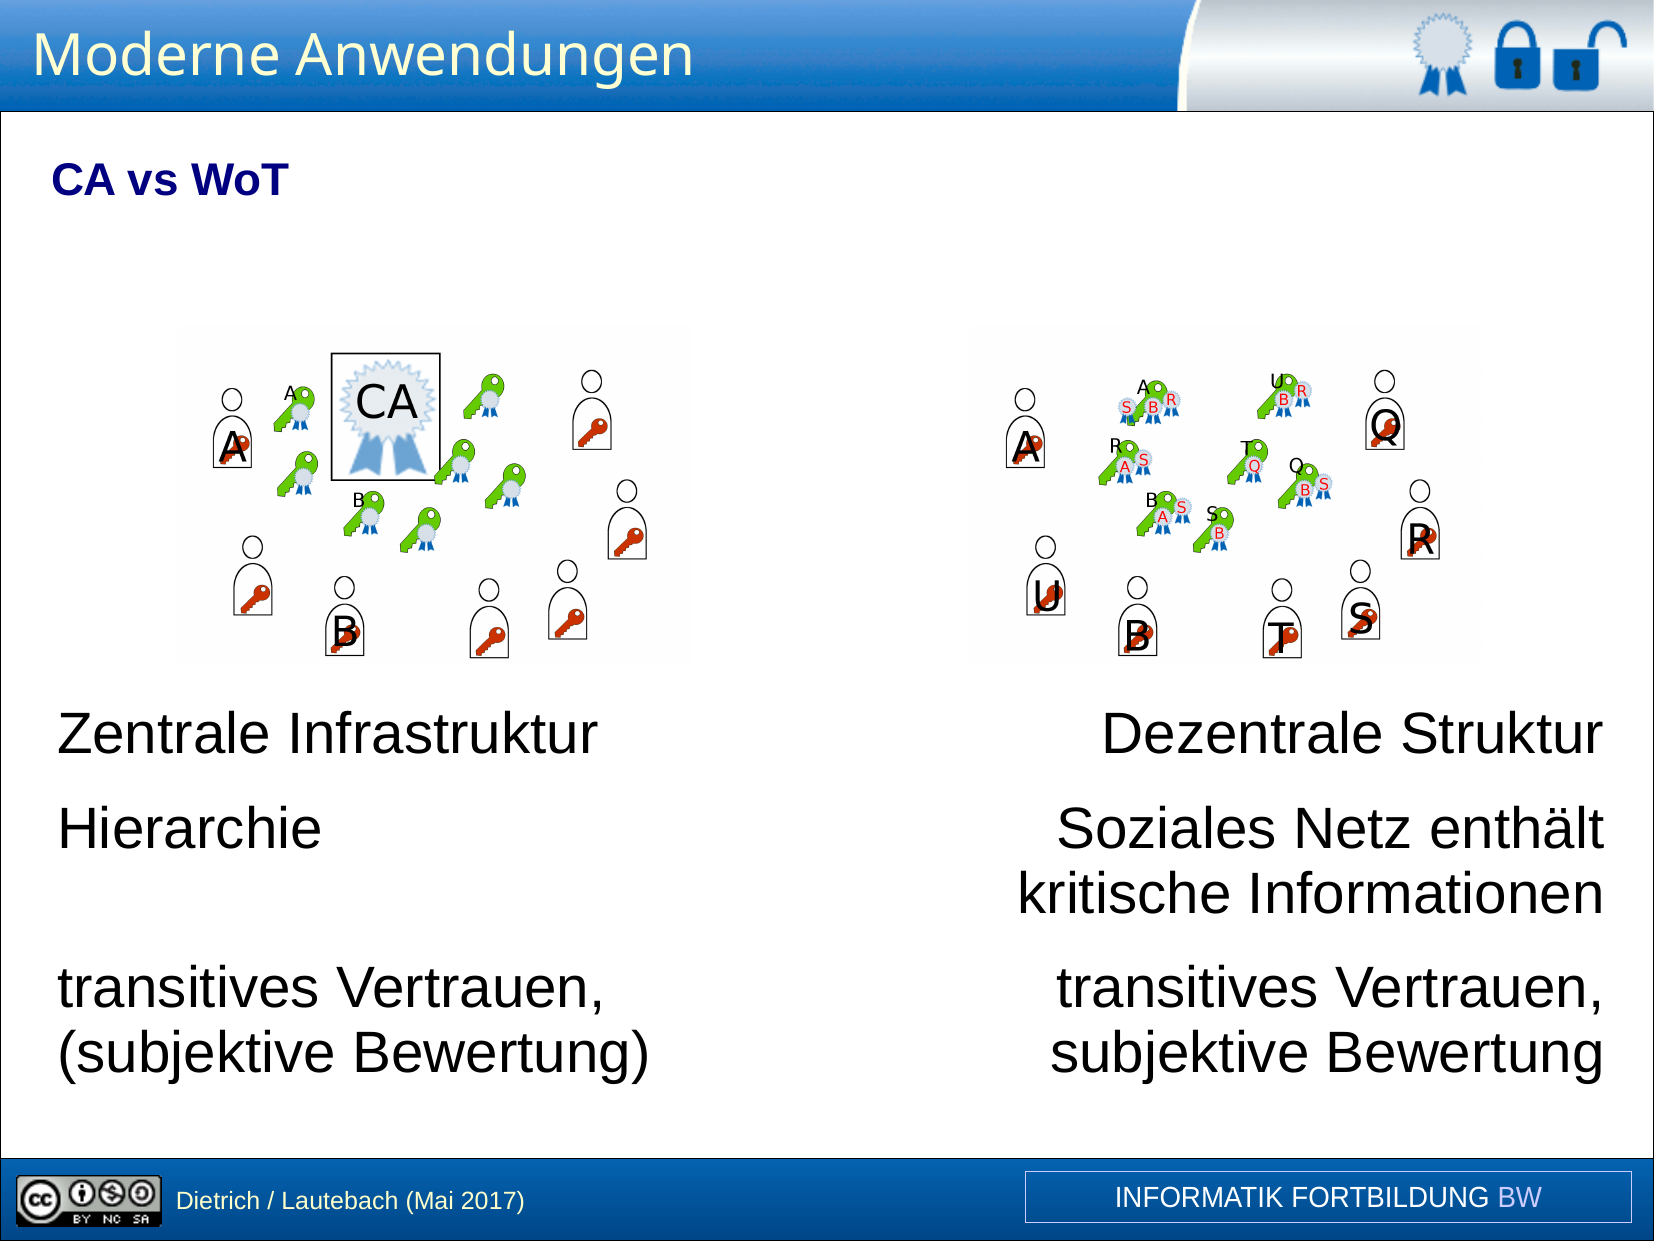

# Moderne Anwendungen
CA vs WoT
Zentrale Infrastruktur
Hierarchie
transitives Vertrauen,
(subjektive Bewertung)
Dezentrale Struktur
Soziales Netz enthält kritische Informationen
transitives Vertrauen, subjektive Bewertung
49